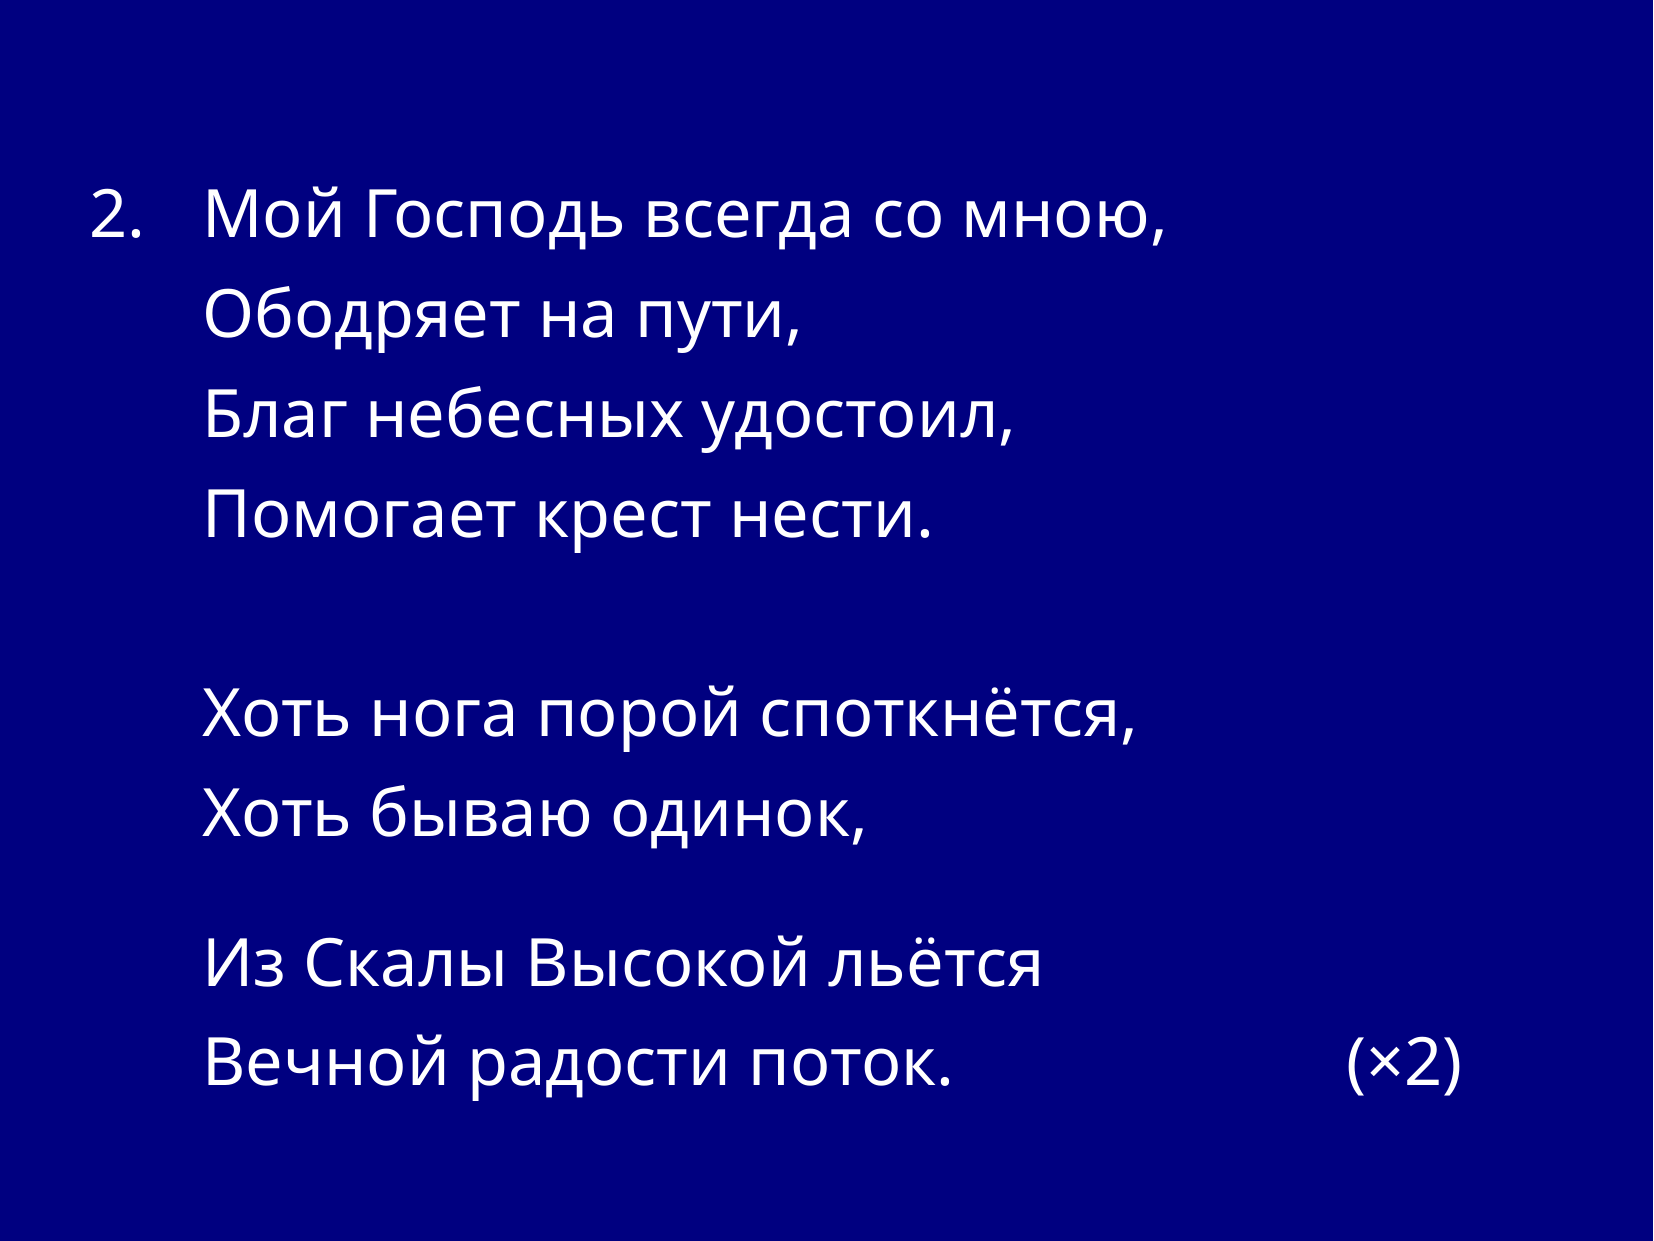

2.	Мой Господь всегда со мною,
	Ободряет на пути,
	Благ небесных удостоил,
	Помогает крест нести.
	Хоть нога порой споткнётся,
	Хоть бываю одинок,
	Из Скалы Высокой льётся
	Вечной радости поток.	(×2)